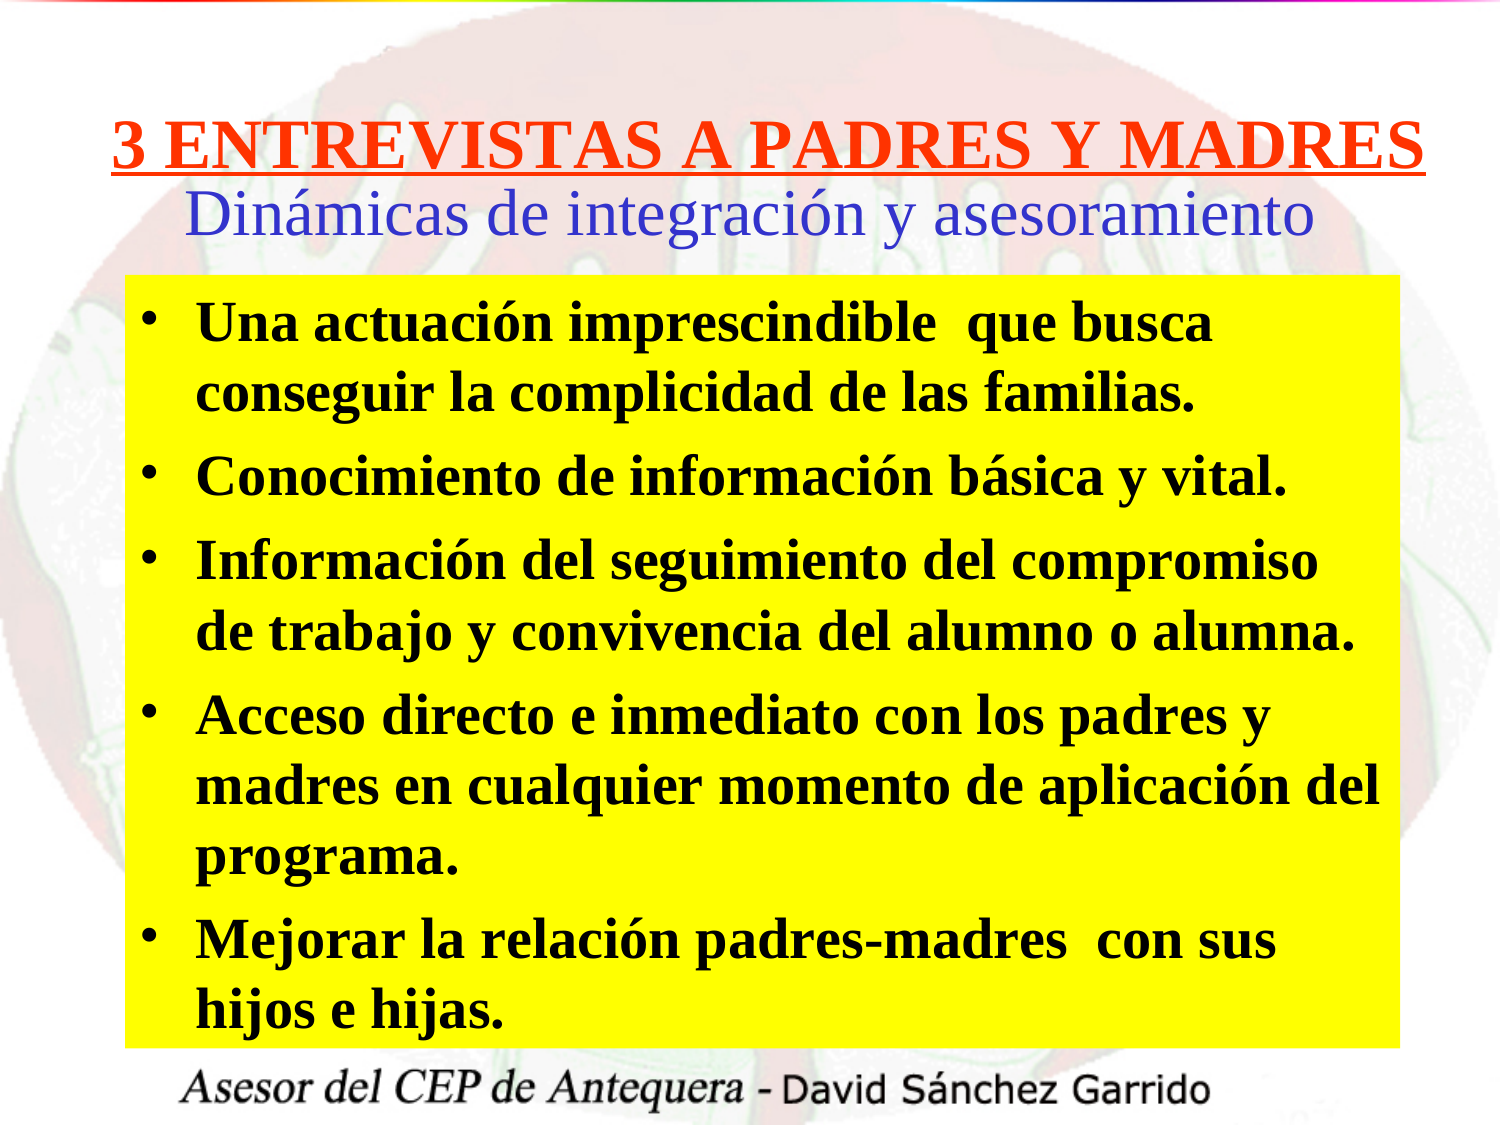

3 ENTREVISTAS A PADRES Y MADRES
Dinámicas de integración y asesoramiento
Una actuación imprescindible que busca conseguir la complicidad de las familias.
Conocimiento de información básica y vital.
Información del seguimiento del compromiso de trabajo y convivencia del alumno o alumna.
Acceso directo e inmediato con los padres y madres en cualquier momento de aplicación del programa.
Mejorar la relación padres-madres con sus hijos e hijas.